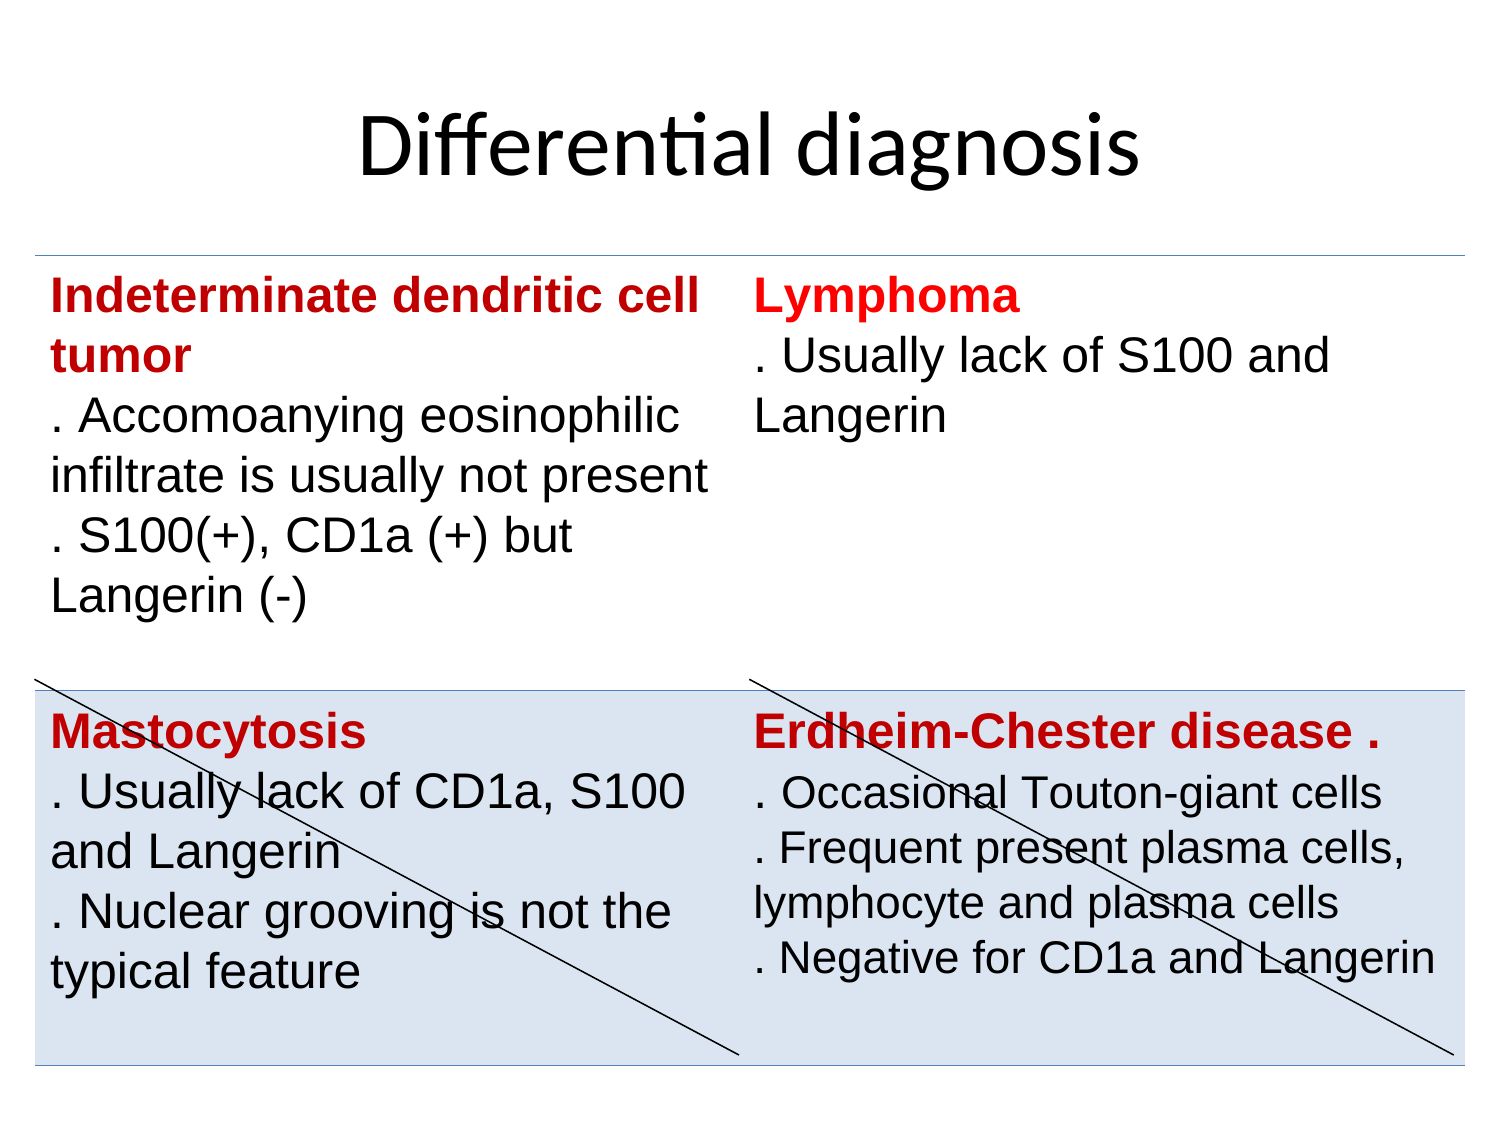

# Differential diagnosis
| Indeterminate dendritic cell tumor . Accomoanying eosinophilic infiltrate is usually not present . S100(+), CD1a (+) but Langerin (-) | Lymphoma . Usually lack of S100 and Langerin |
| --- | --- |
| Mastocytosis . Usually lack of CD1a, S100 and Langerin . Nuclear grooving is not the typical feature | Erdheim-Chester disease . . Occasional Touton-giant cells . Frequent present plasma cells, lymphocyte and plasma cells . Negative for CD1a and Langerin |